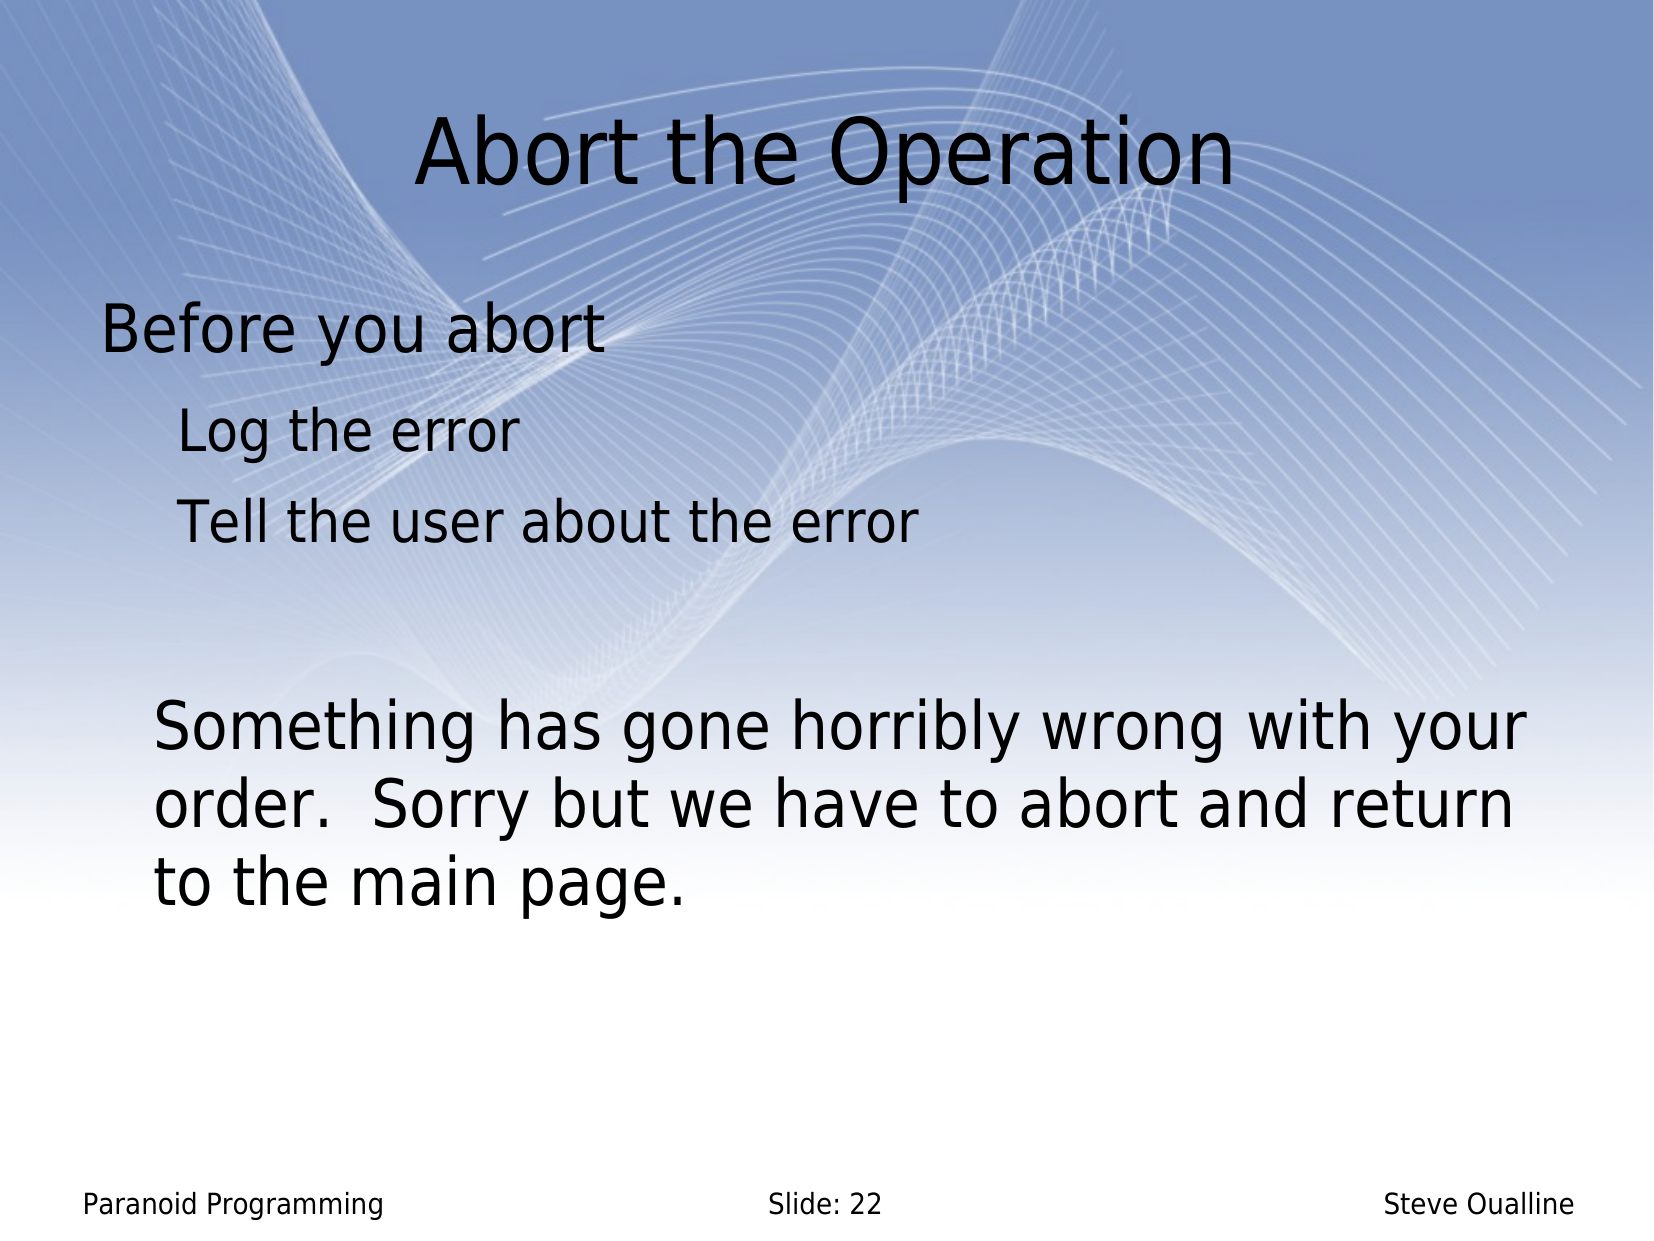

# Abort the Operation
Before you abort
Log the error
Tell the user about the error
Something has gone horribly wrong with your order. Sorry but we have to abort and return to the main page.
Paranoid Programming
Steve Oualline
22